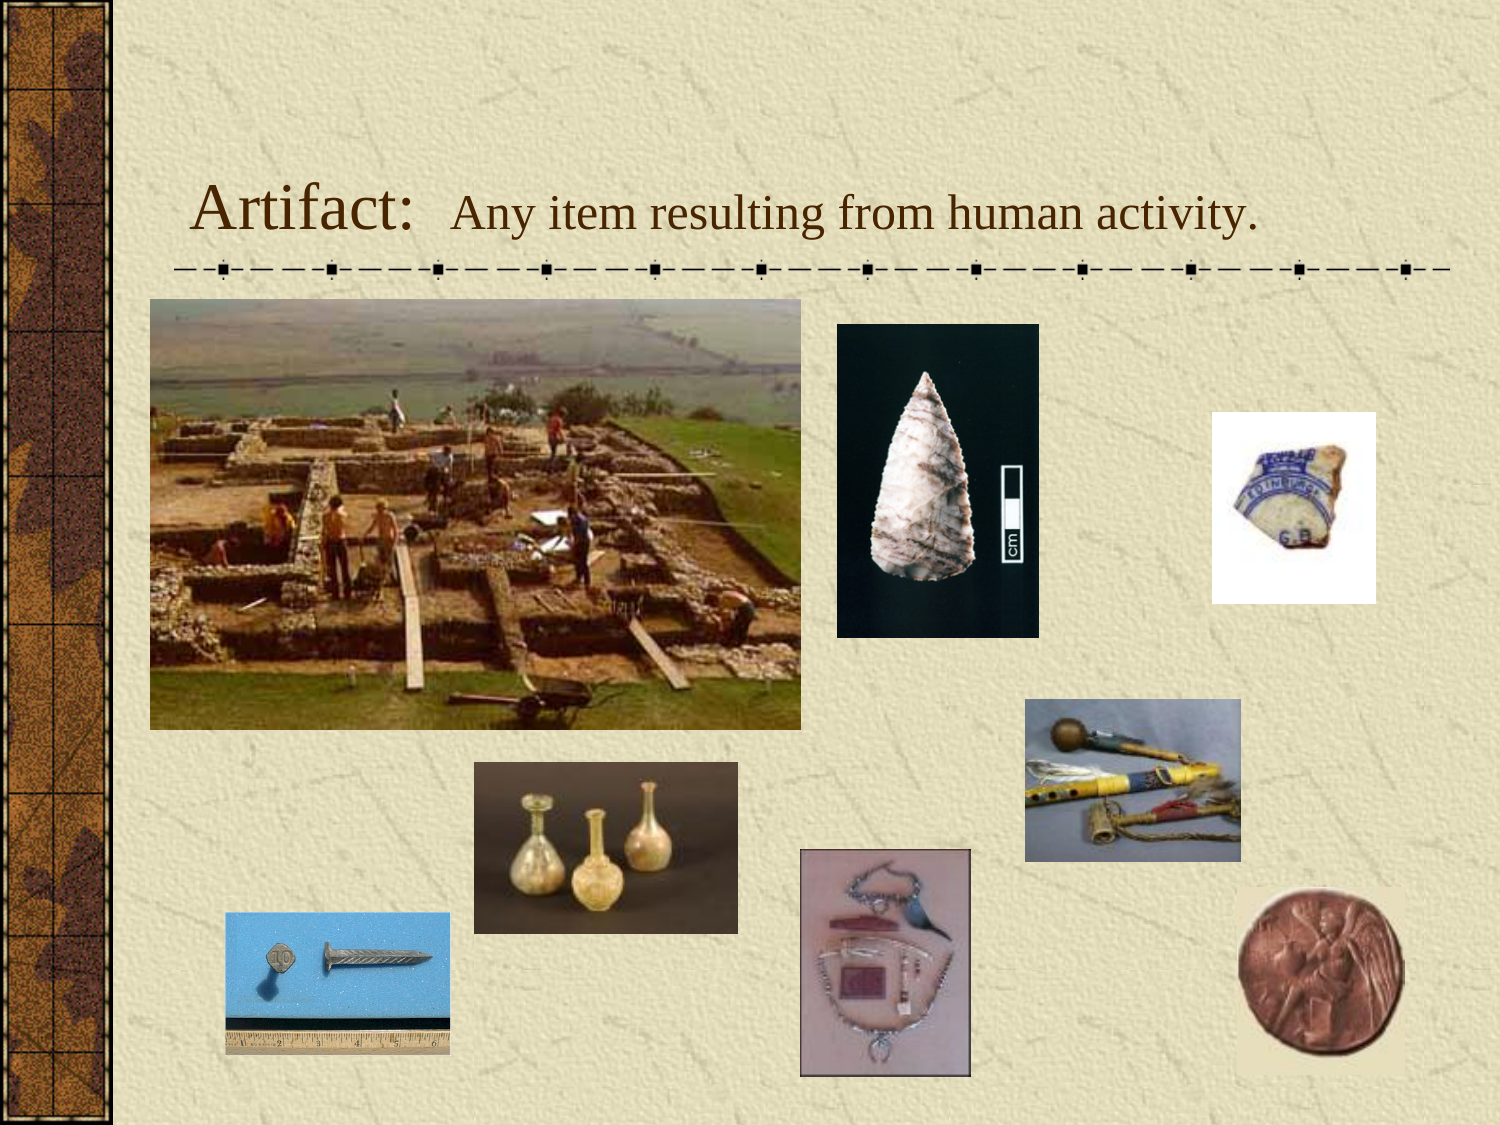

# Artifact: Any item resulting from human activity.